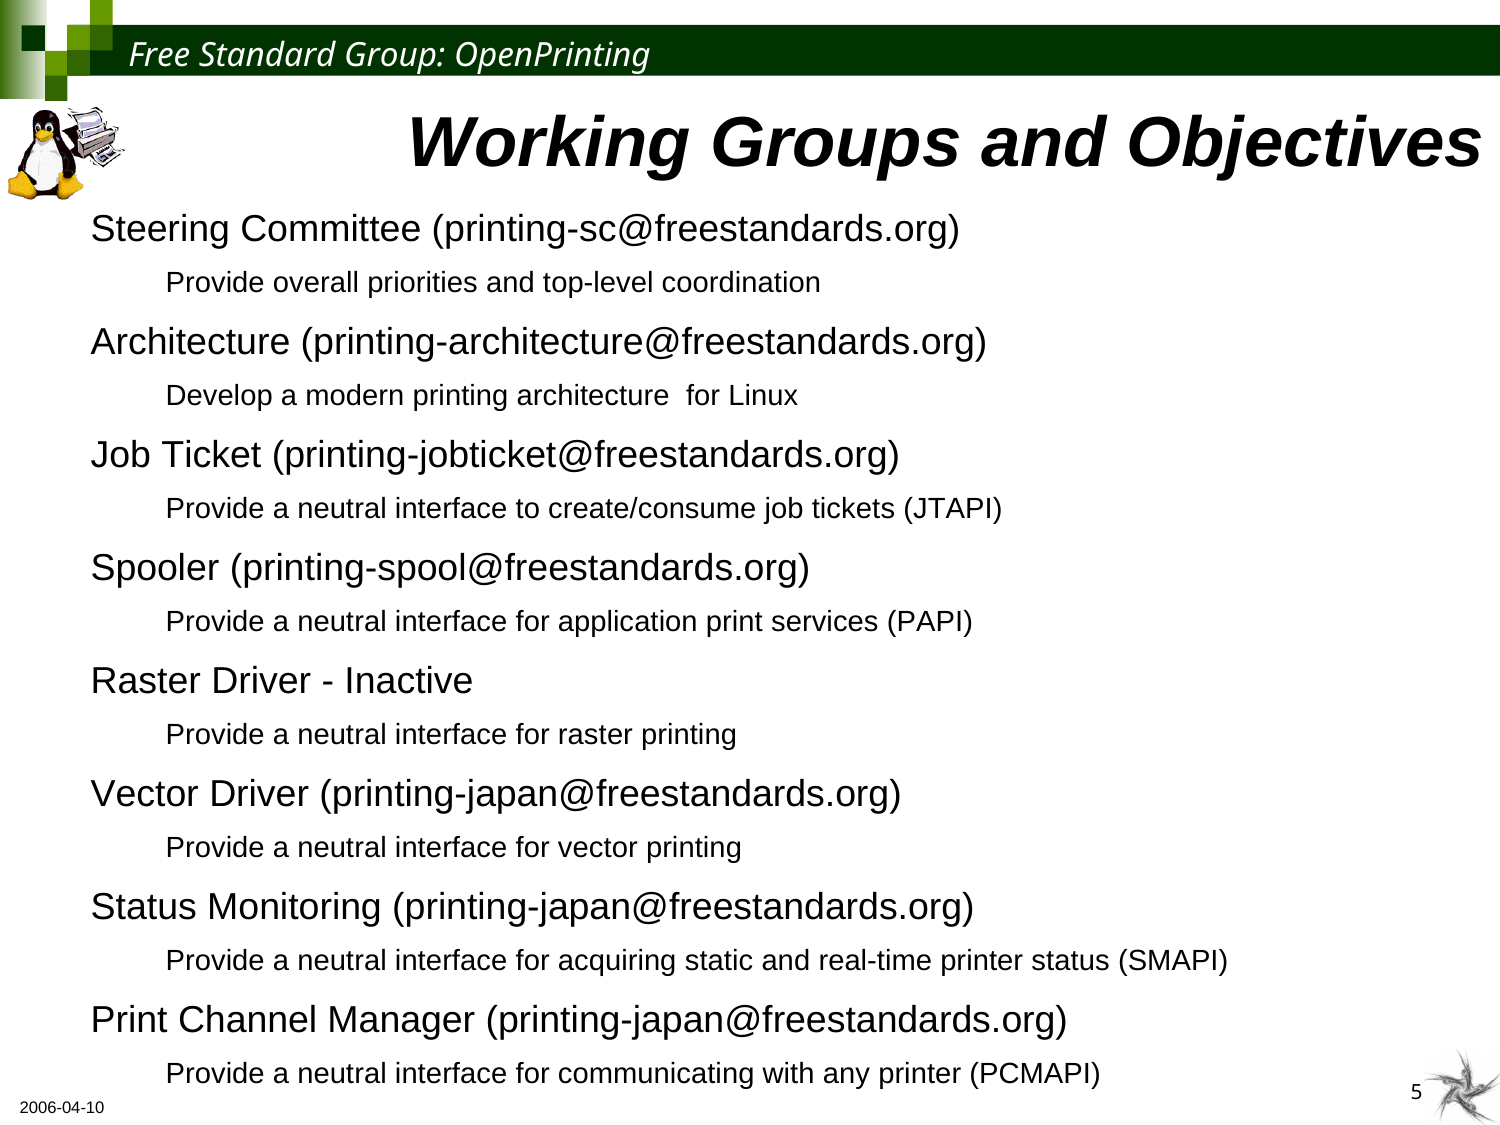

Working Groups and Objectives
# Steering Committee (printing-sc@freestandards.org)
Provide overall priorities and top-level coordination
Architecture (printing-architecture@freestandards.org)
Develop a modern printing architecture for Linux
Job Ticket (printing-jobticket@freestandards.org)
Provide a neutral interface to create/consume job tickets (JTAPI)
Spooler (printing-spool@freestandards.org)
Provide a neutral interface for application print services (PAPI)
Raster Driver - Inactive
Provide a neutral interface for raster printing
Vector Driver (printing-japan@freestandards.org)
Provide a neutral interface for vector printing
Status Monitoring (printing-japan@freestandards.org)
Provide a neutral interface for acquiring static and real-time printer status (SMAPI)
Print Channel Manager (printing-japan@freestandards.org)
Provide a neutral interface for communicating with any printer (PCMAPI)